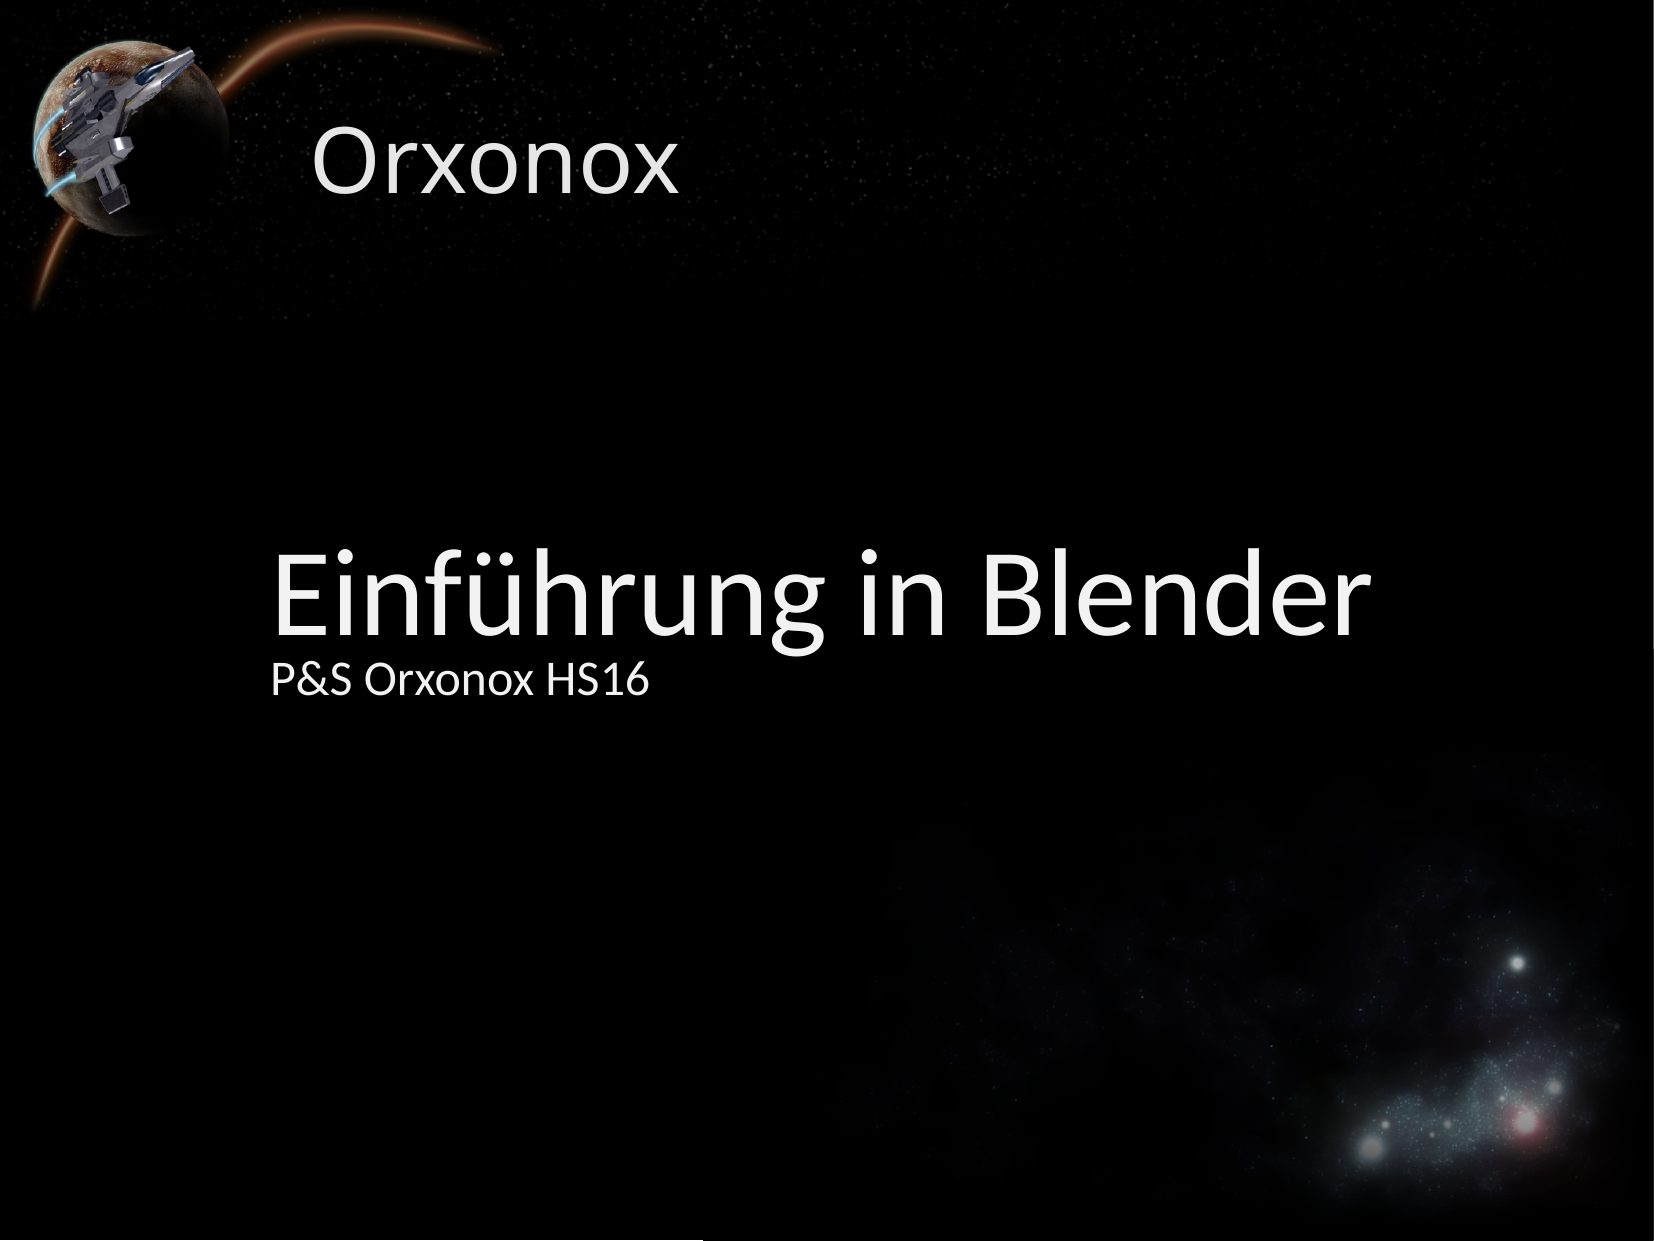

# Einführung in Blender
P&S Orxonox HS16